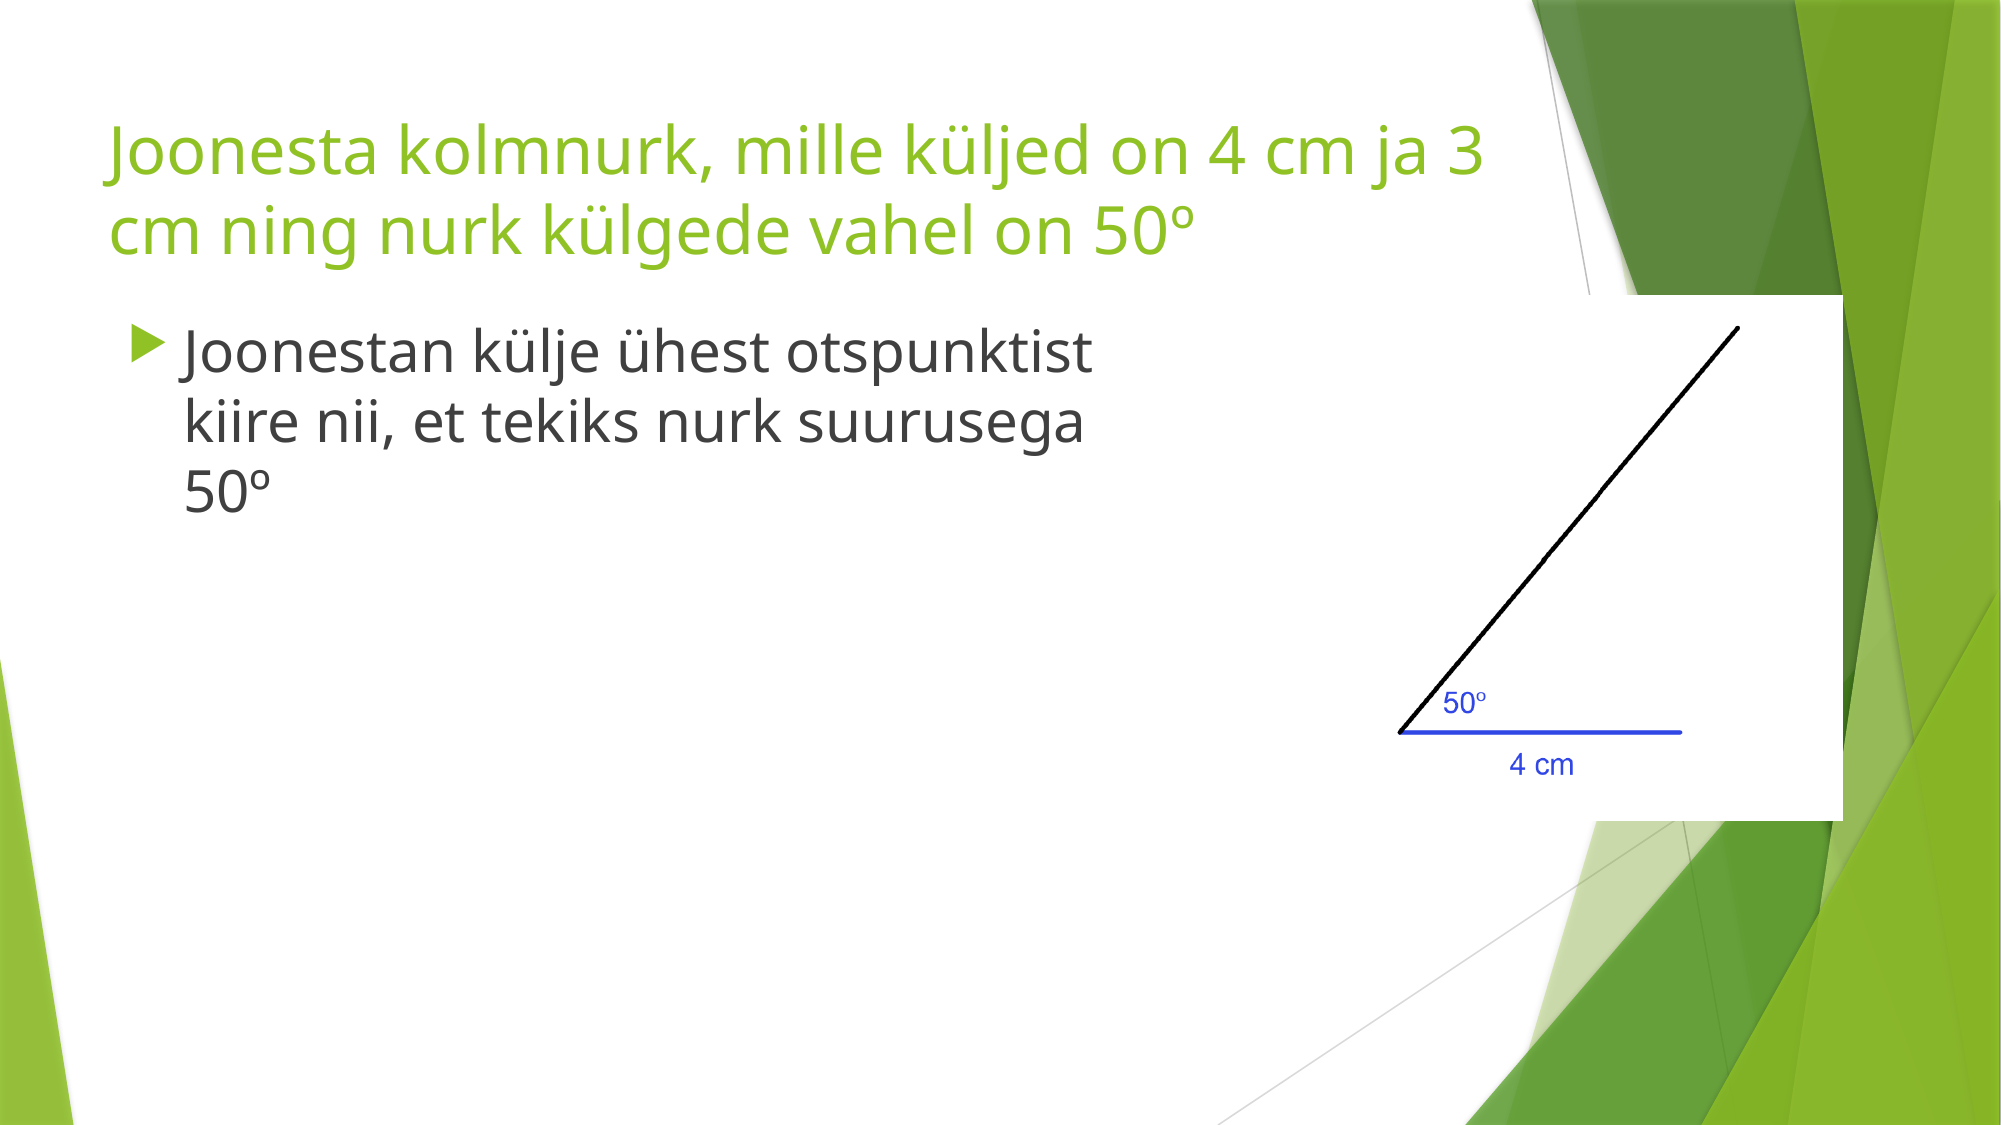

# Joonesta kolmnurk, mille küljed on 4 cm ja 3 cm ning nurk külgede vahel on 50º
Joonestan külje ühest otspunktist kiire nii, et tekiks nurk suurusega 50º